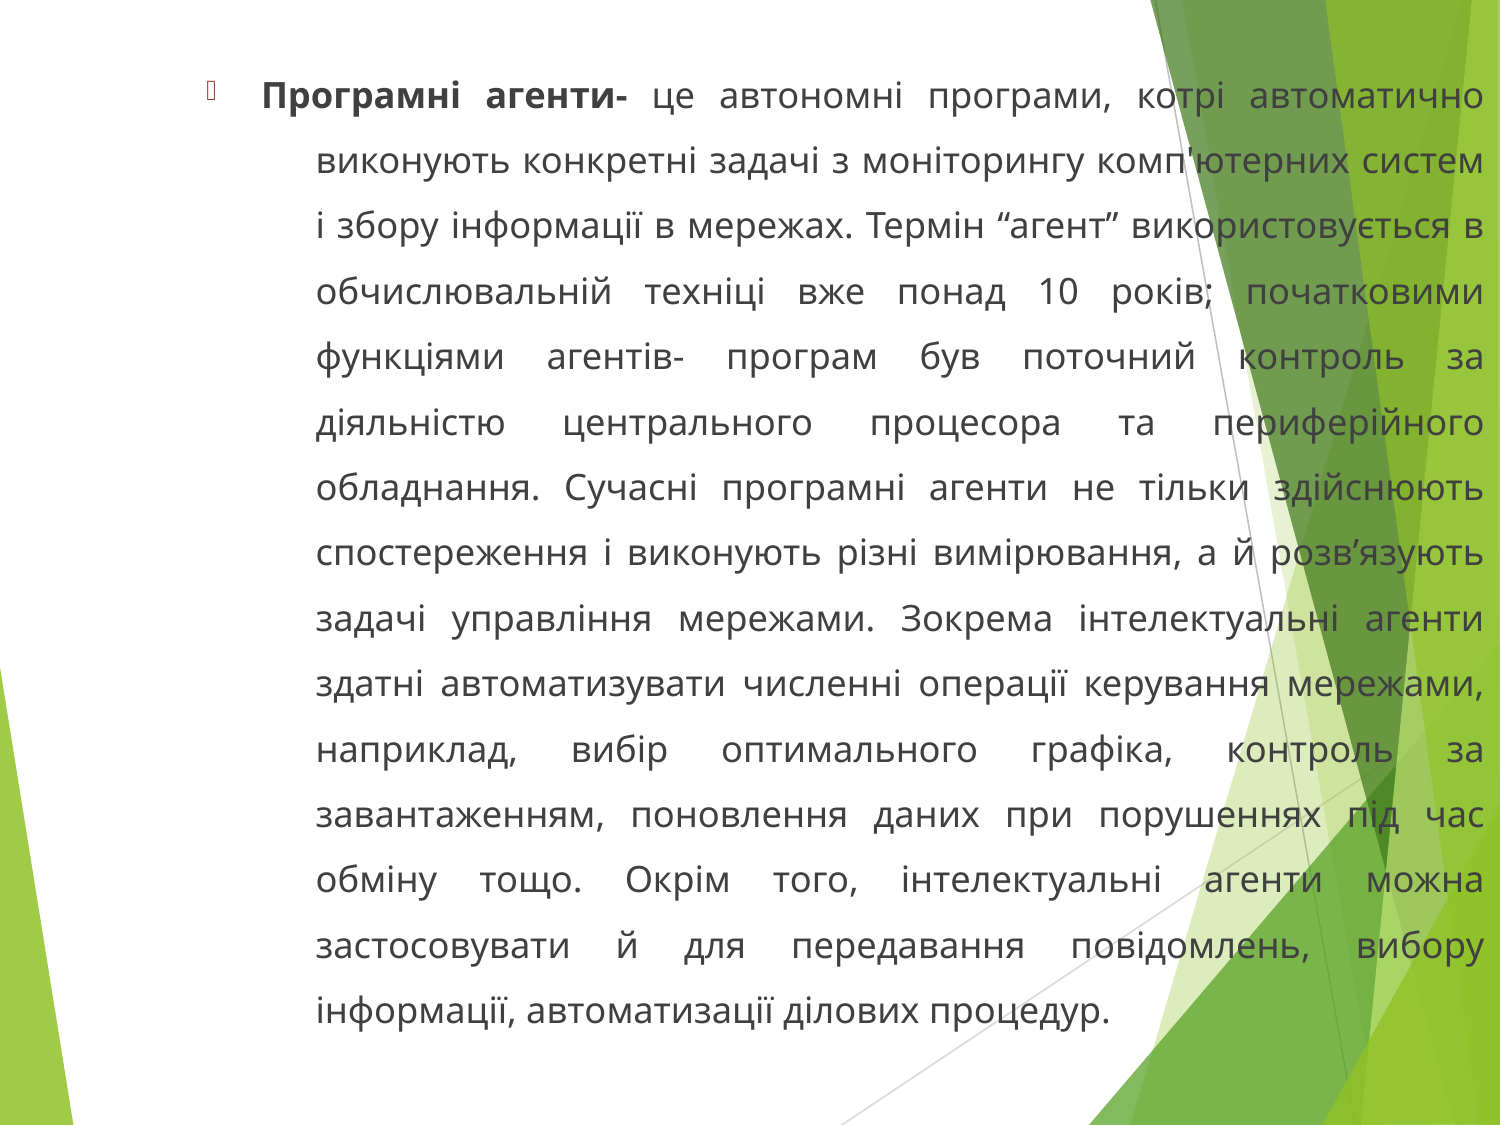

# Програмні агенти- це автономні програми, котрі автоматично виконують конкретні задачі з моніторингу комп'ютерних систем і збору інформації в мережах. Термін “агент” використовується в обчислювальній техніці вже понад 10 років; початковими функціями агентів- програм був поточний контроль за діяльністю центрального процесора та периферійного обладнання. Сучасні програмні агенти не тільки здійснюють спостереження і виконують різні вимірювання, а й розв’язують задачі управління мережами. Зокрема інтелектуальні агенти здатні автоматизувати численні операції керування мережами, наприклад, вибір оптимального графіка, контроль за завантаженням, поновлення даних при порушеннях під час обміну тощо. Окрім того, інтелектуальні агенти можна застосовувати й для передавання повідомлень, вибору інформації, автоматизації ділових процедур.